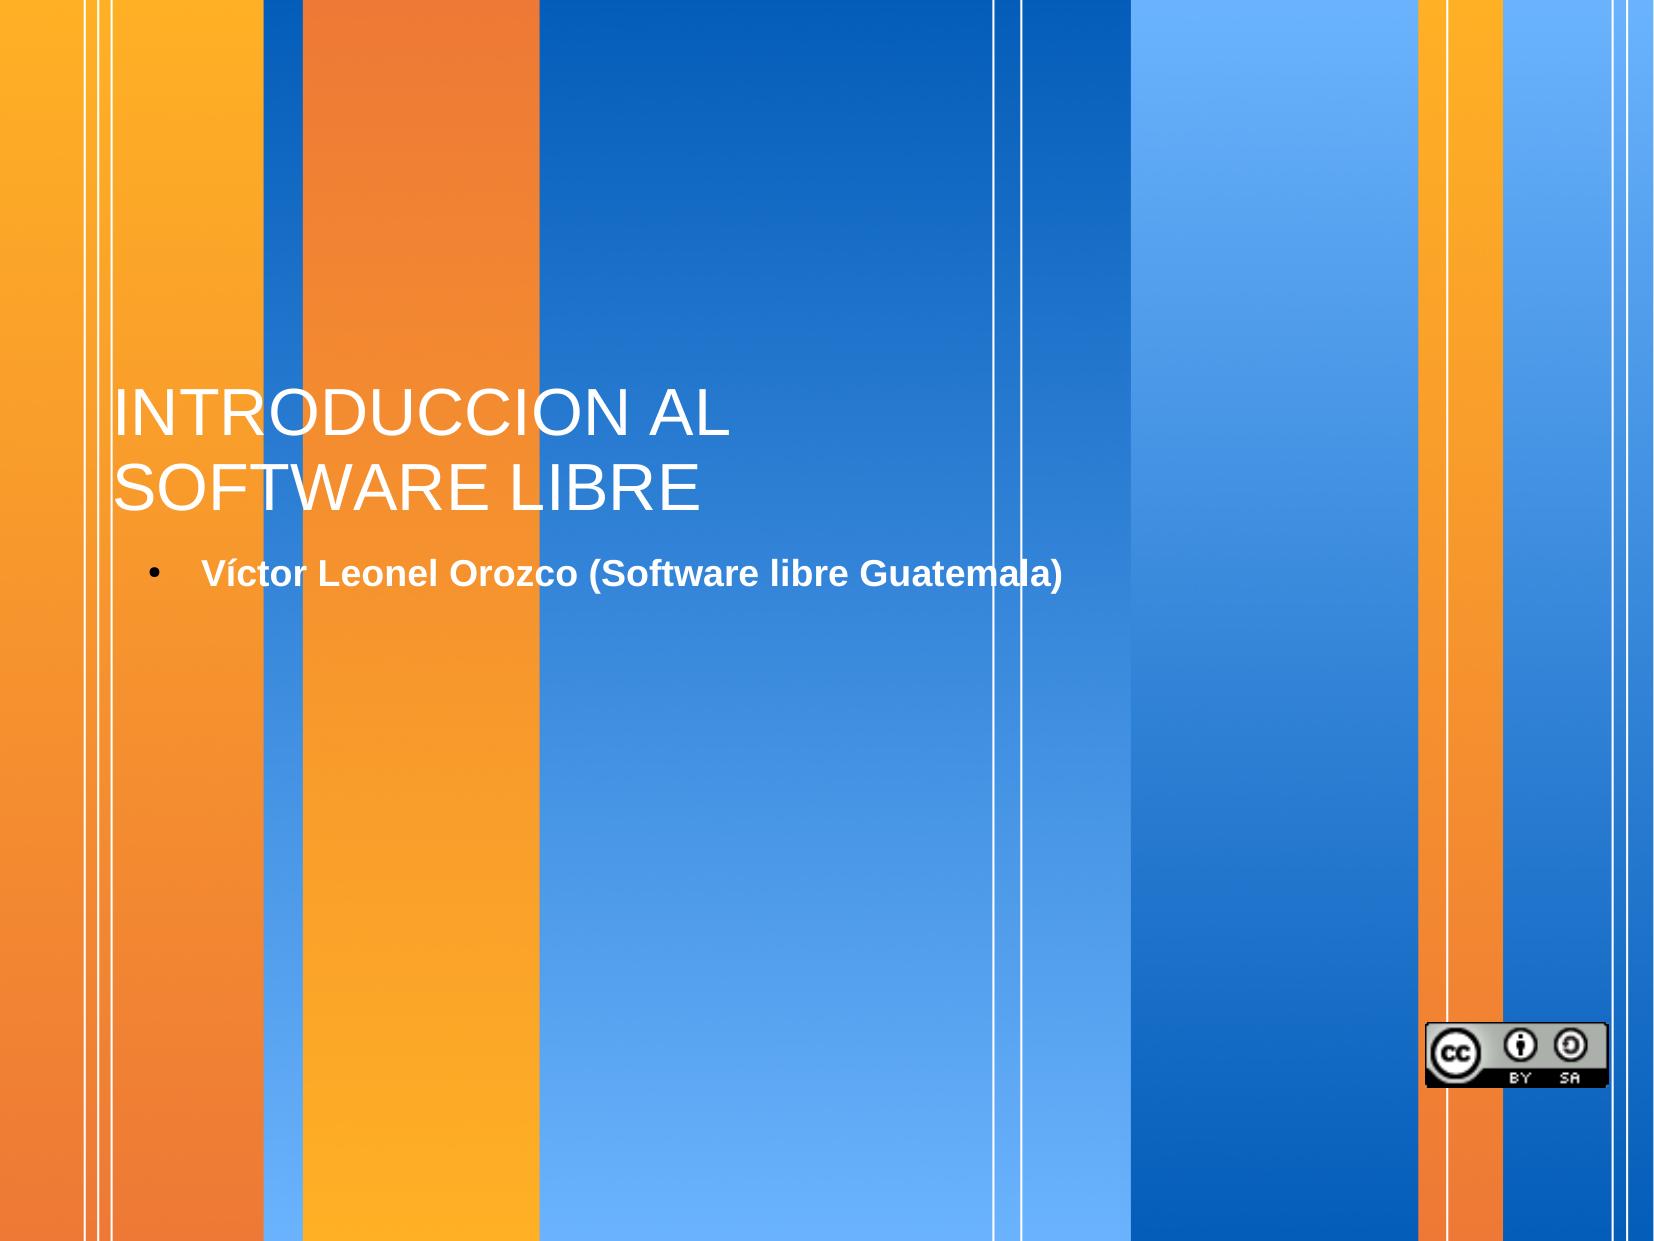

# INTRODUCCION AL SOFTWARE LIBRE
Víctor Leonel Orozco (Software libre Guatemala)